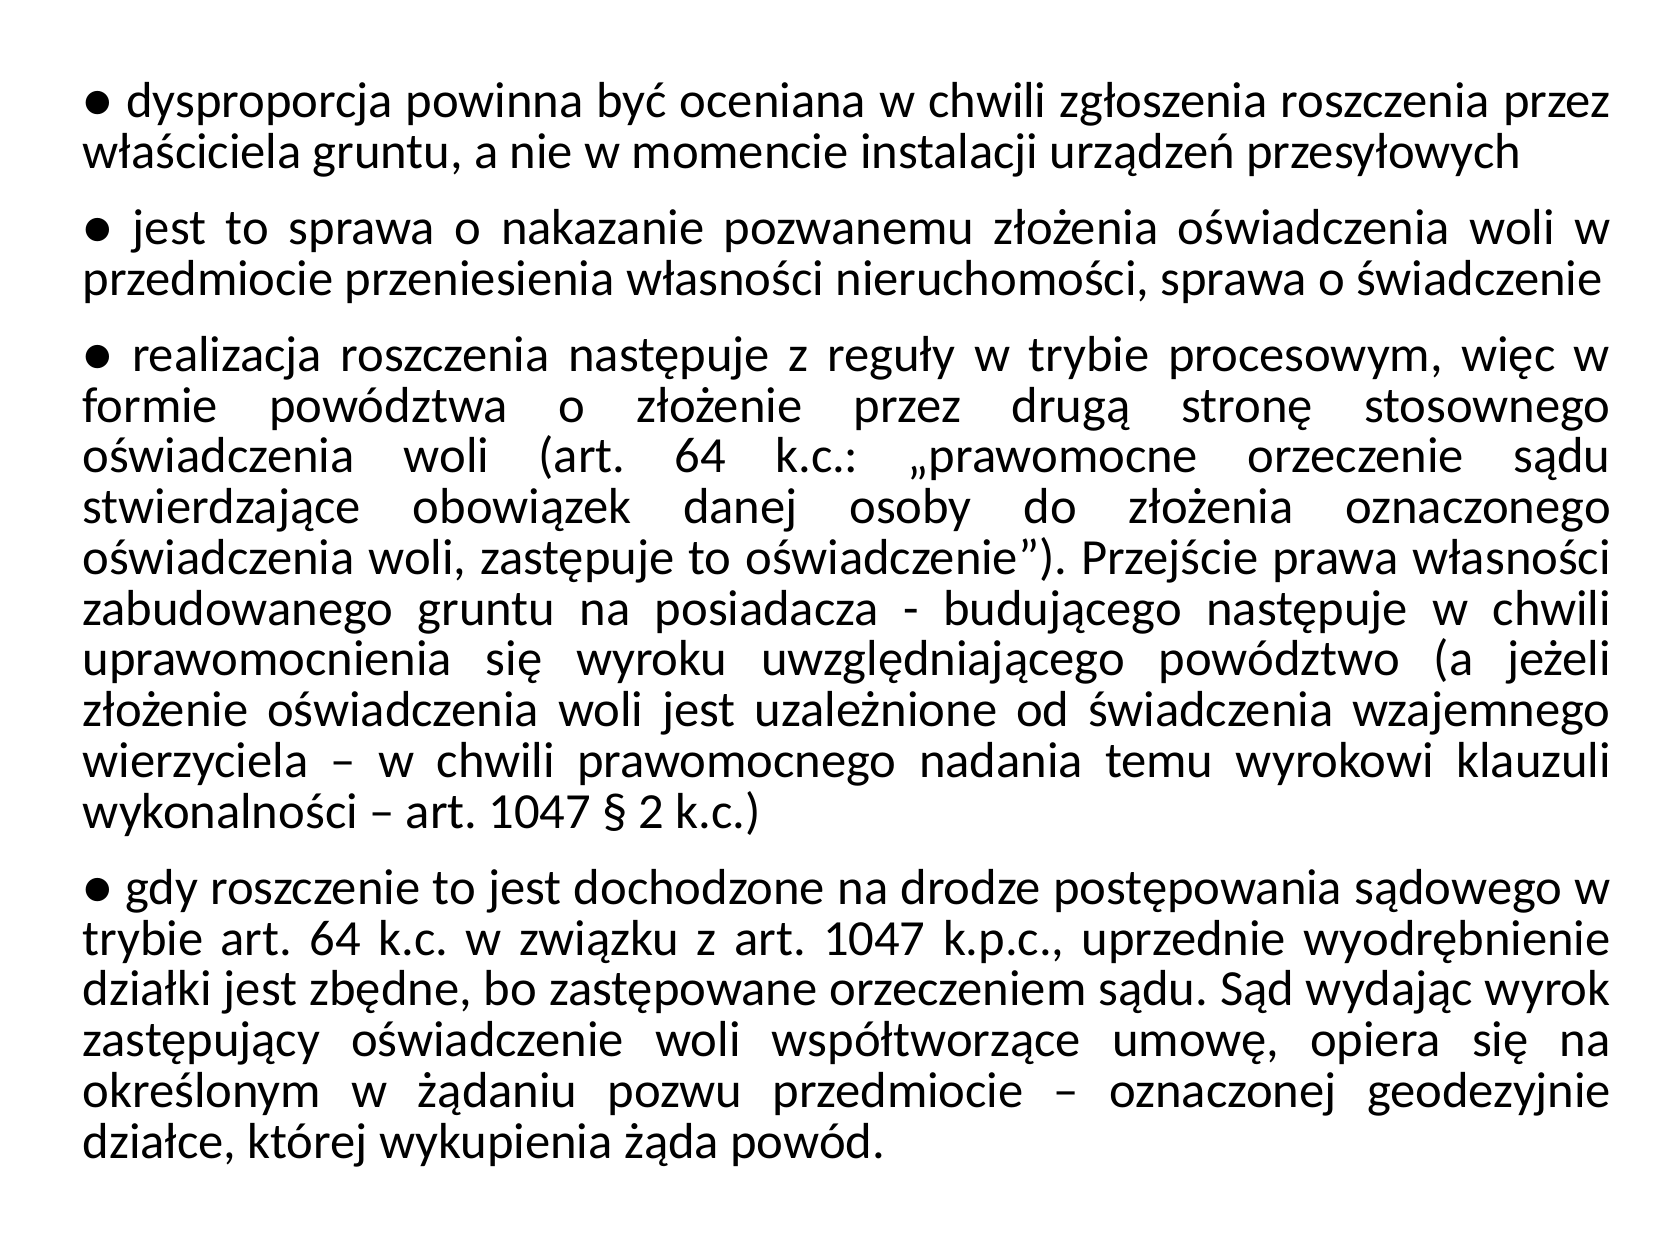

#
● dysproporcja powinna być oceniana w chwili zgłoszenia roszczenia przez właściciela gruntu, a nie w momencie instalacji urządzeń przesyłowych
● jest to sprawa o nakazanie pozwanemu złożenia oświadczenia woli w przedmiocie przeniesienia własności nieruchomości, sprawa o świadczenie
● realizacja roszczenia następuje z reguły w trybie procesowym, więc w formie powództwa o złożenie przez drugą stronę stosownego oświadczenia woli (art. 64 k.c.: „prawomocne orzeczenie sądu stwierdzające obowiązek danej osoby do złożenia oznaczonego oświadczenia woli, zastępuje to oświadczenie”). Przejście prawa własności zabudowanego gruntu na posiadacza - budującego następuje w chwili uprawomocnienia się wyroku uwzględniającego powództwo (a jeżeli złożenie oświadczenia woli jest uzależnione od świadczenia wzajemnego wierzyciela – w chwili prawomocnego nadania temu wyrokowi klauzuli wykonalności – art. 1047 § 2 k.c.)
● gdy roszczenie to jest dochodzone na drodze postępowania sądowego w trybie art. 64 k.c. w związku z art. 1047 k.p.c., uprzednie wyodrębnienie działki jest zbędne, bo zastępowane orzeczeniem sądu. Sąd wydając wyrok zastępujący oświadczenie woli współtworzące umowę, opiera się na określonym w żądaniu pozwu przedmiocie – oznaczonej geodezyjnie działce, której wykupienia żąda powód.